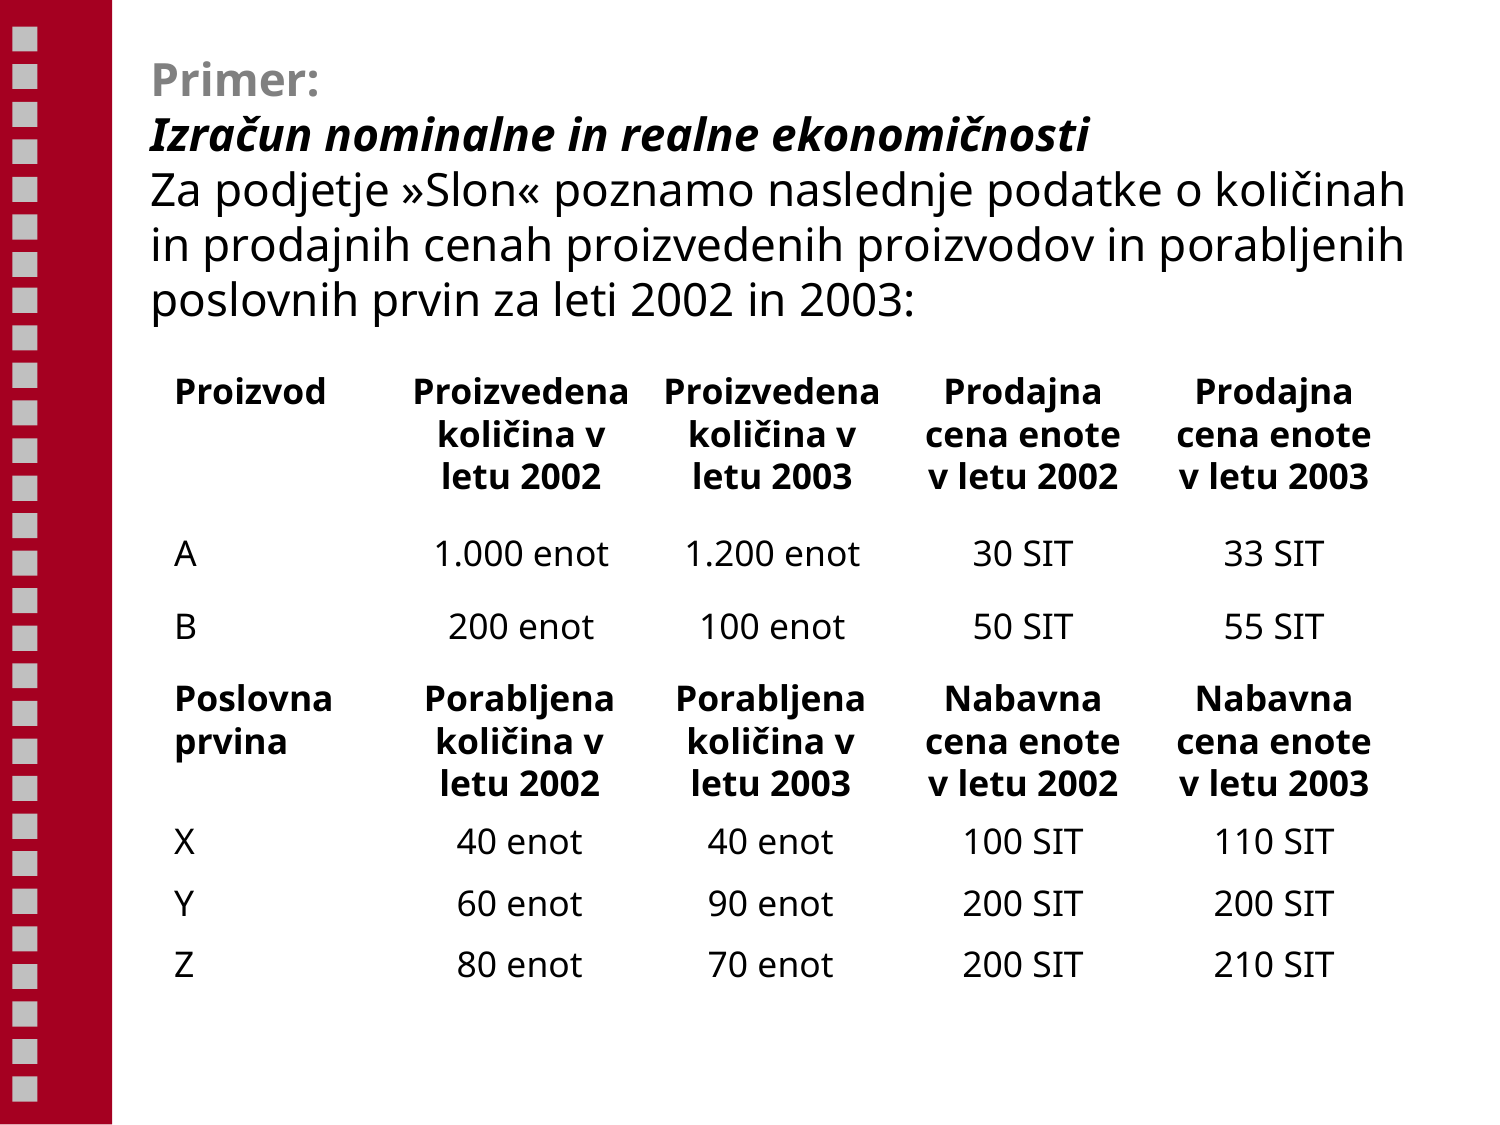

Primer:
Izračun nominalne in realne ekonomičnosti
Za podjetje »Slon« poznamo naslednje podatke o količinah in prodajnih cenah proizvedenih proizvodov in porabljenih poslovnih prvin za leti 2002 in 2003:
| Proizvod | Proizvedena količina v letu 2002 | Proizvedena količina v letu 2003 | Prodajna cena enote v letu 2002 | Prodajna cena enote v letu 2003 |
| --- | --- | --- | --- | --- |
| A | 1.000 enot | 1.200 enot | 30 SIT | 33 SIT |
| B | 200 enot | 100 enot | 50 SIT | 55 SIT |
| Poslovna prvina | Porabljena količina v letu 2002 | Porabljena količina v letu 2003 | Nabavna cena enote v letu 2002 | Nabavna cena enote v letu 2003 |
| --- | --- | --- | --- | --- |
| X | 40 enot | 40 enot | 100 SIT | 110 SIT |
| Y | 60 enot | 90 enot | 200 SIT | 200 SIT |
| Z | 80 enot | 70 enot | 200 SIT | 210 SIT |